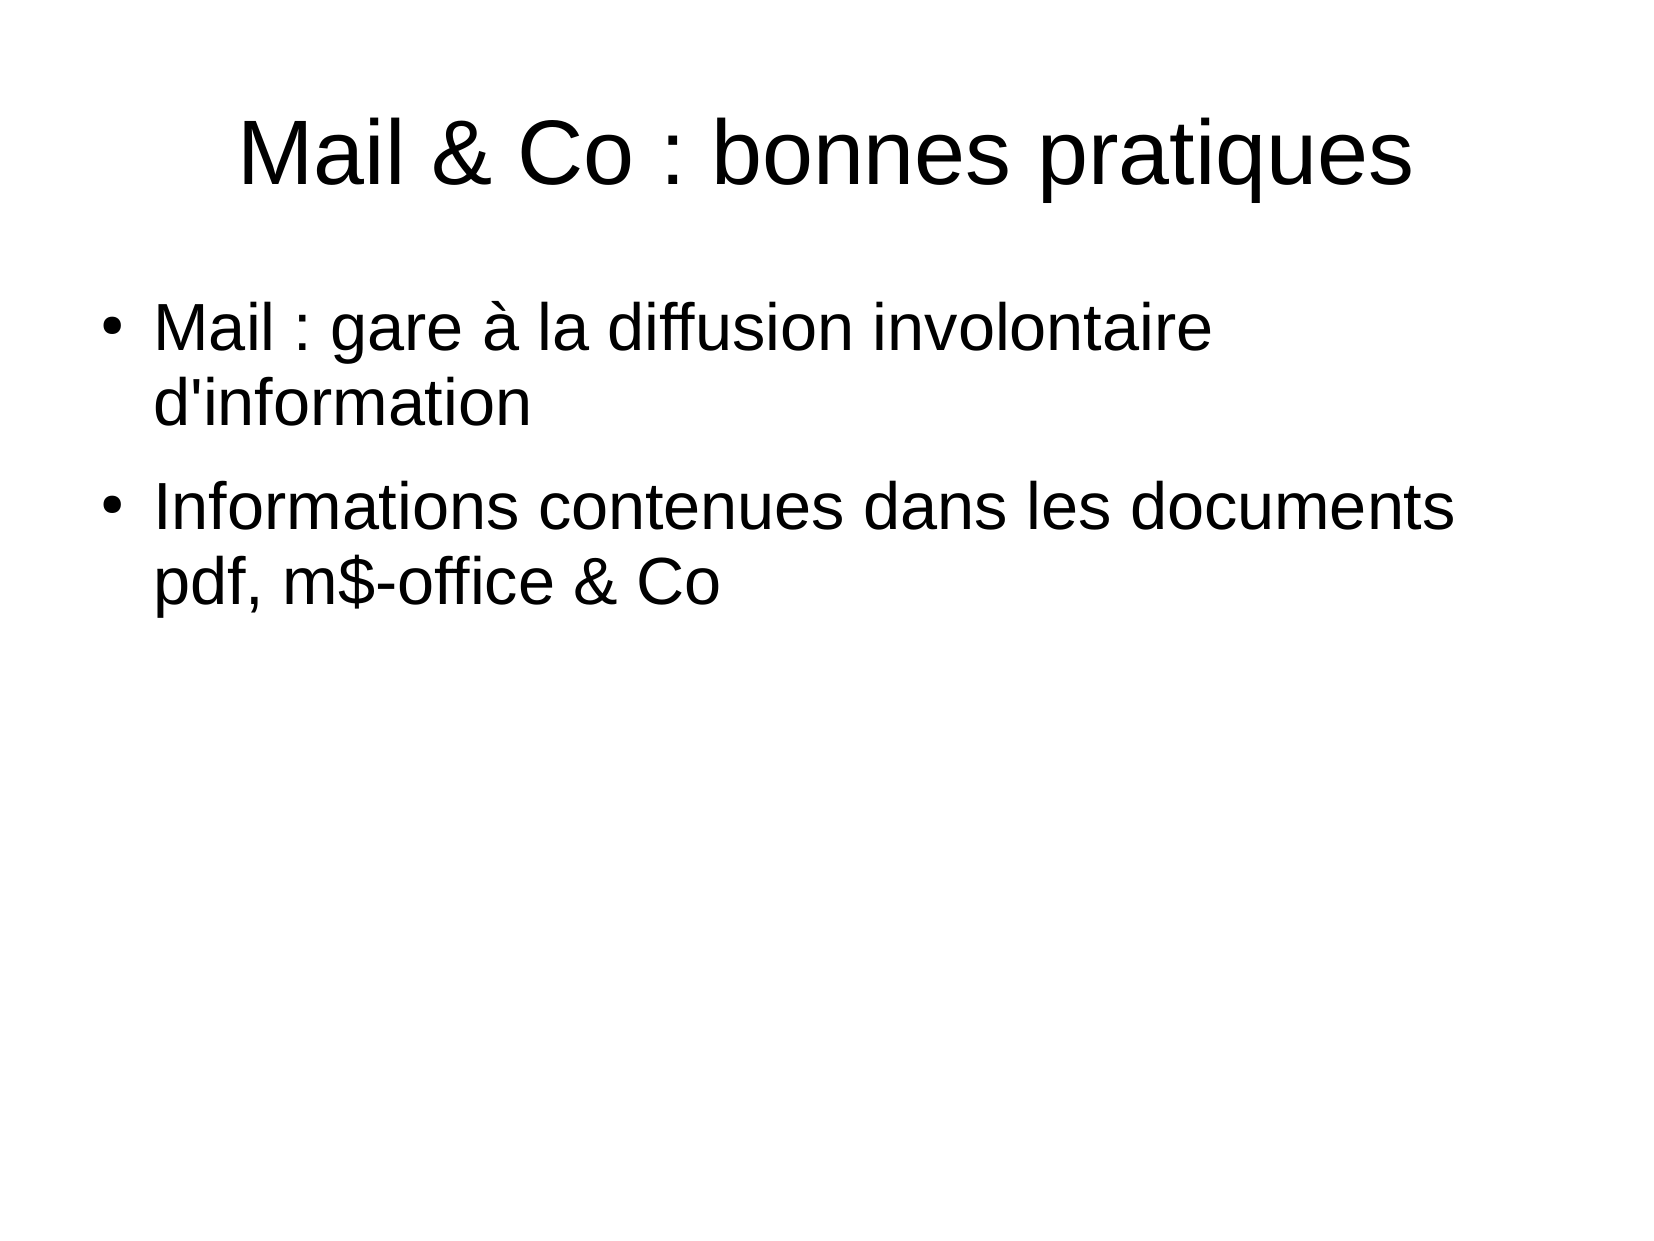

# Mail & Co : bonnes pratiques
Mail : gare à la diffusion involontaire d'information
Informations contenues dans les documents pdf, m$-office & Co